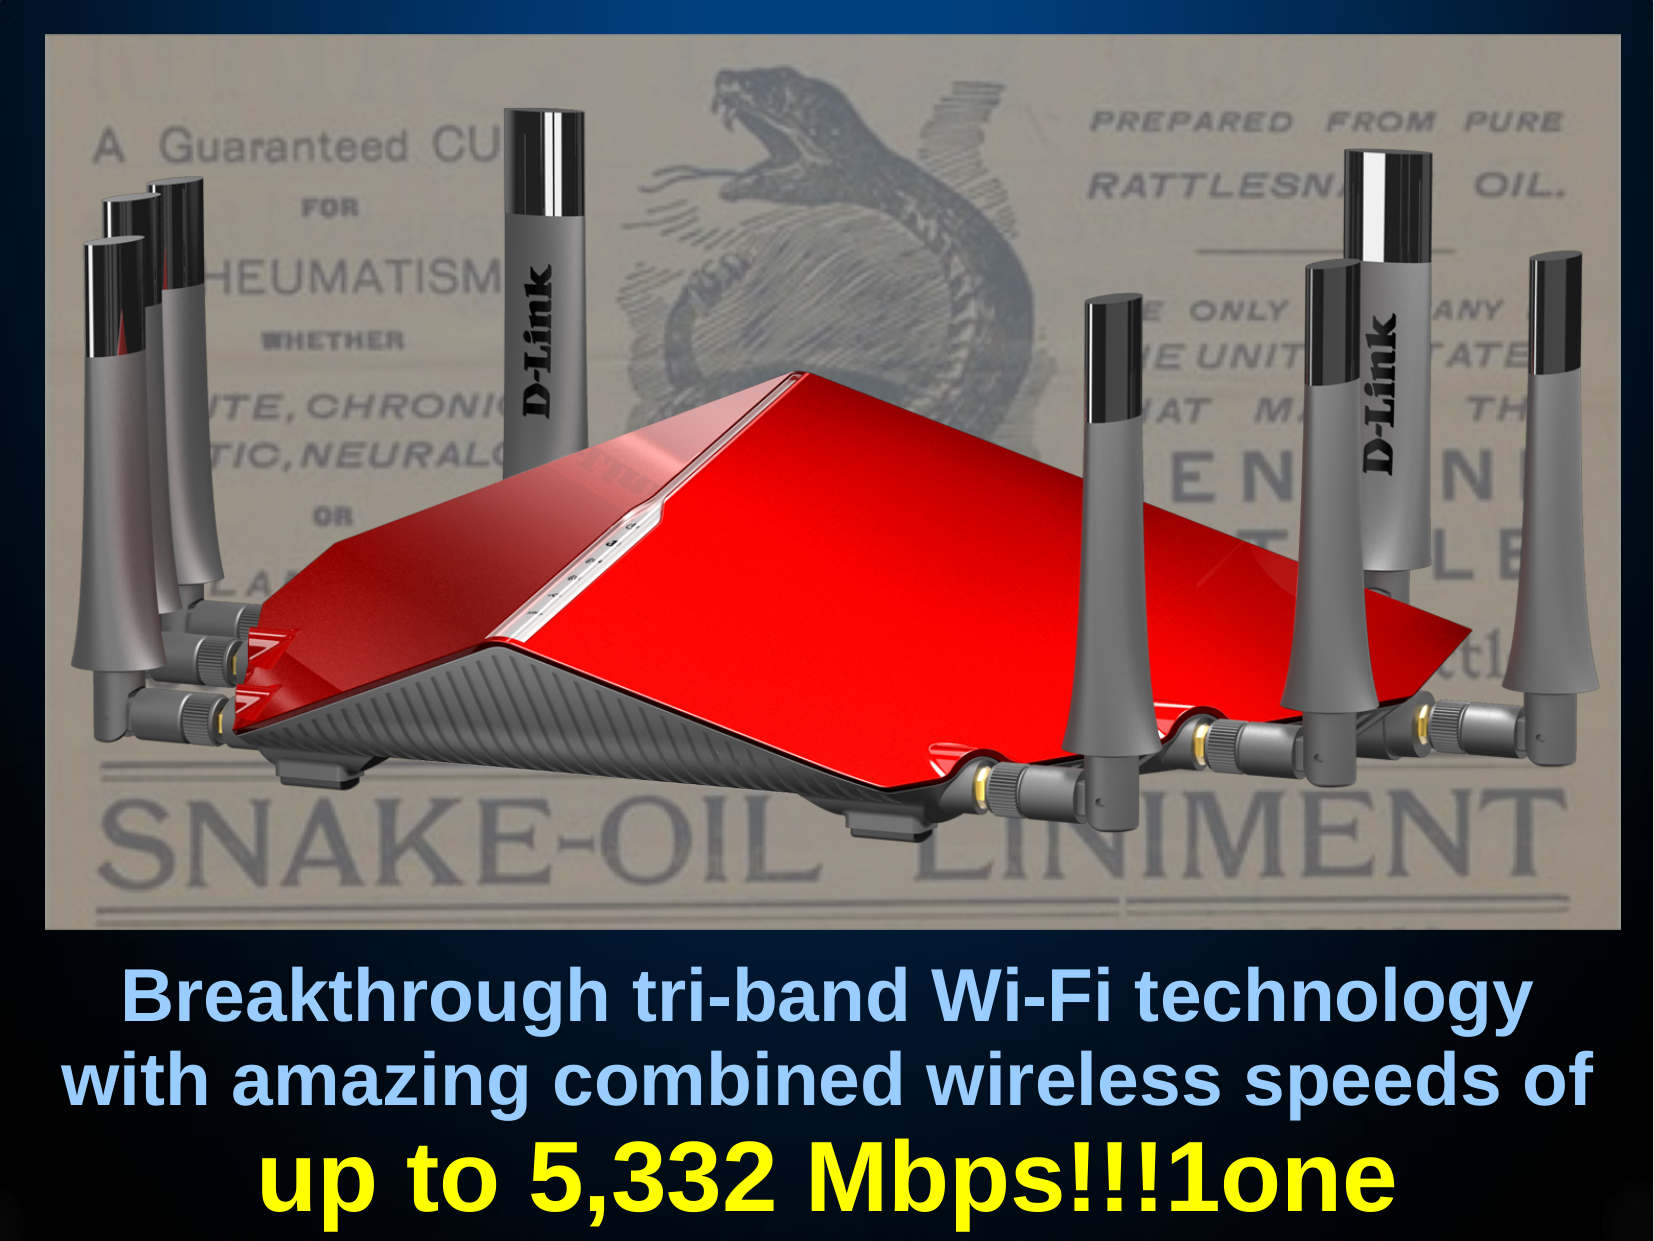

# Breakthrough tri-band Wi-Fi technology with amazing combined wireless speeds of up to 5,332 Mbps!!!1one